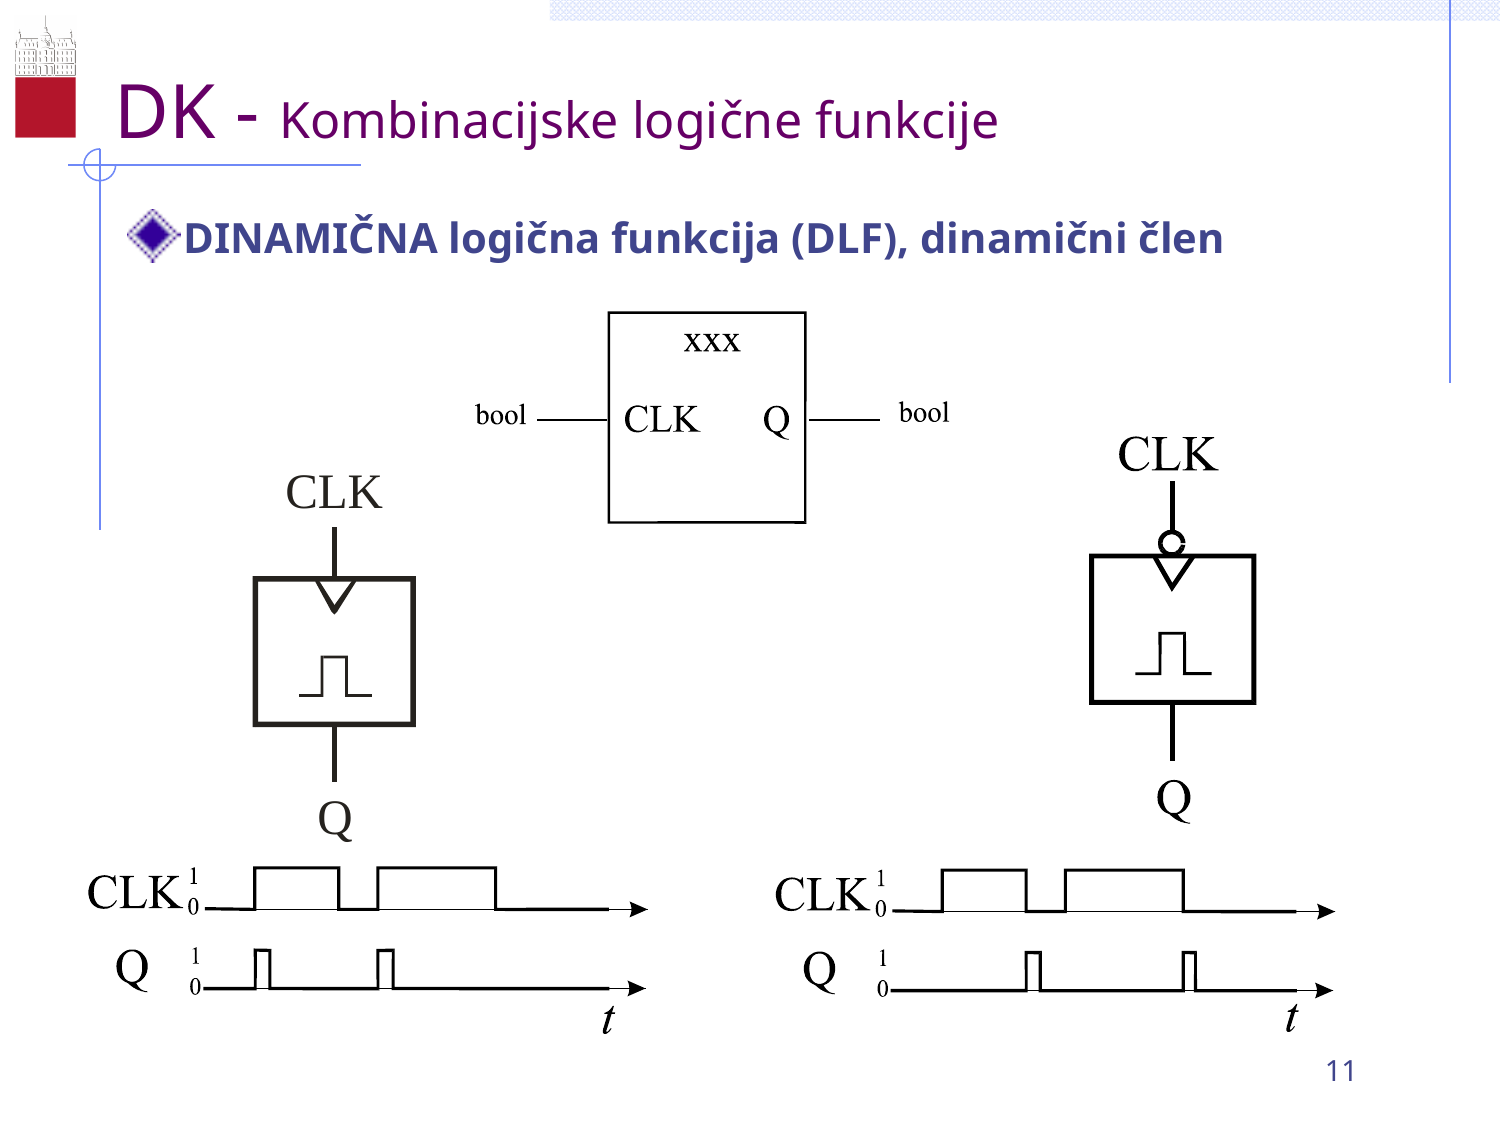

DK - Kombinacijske logične funkcije
# DINAMIČNA logična funkcija (DLF), dinamični člen